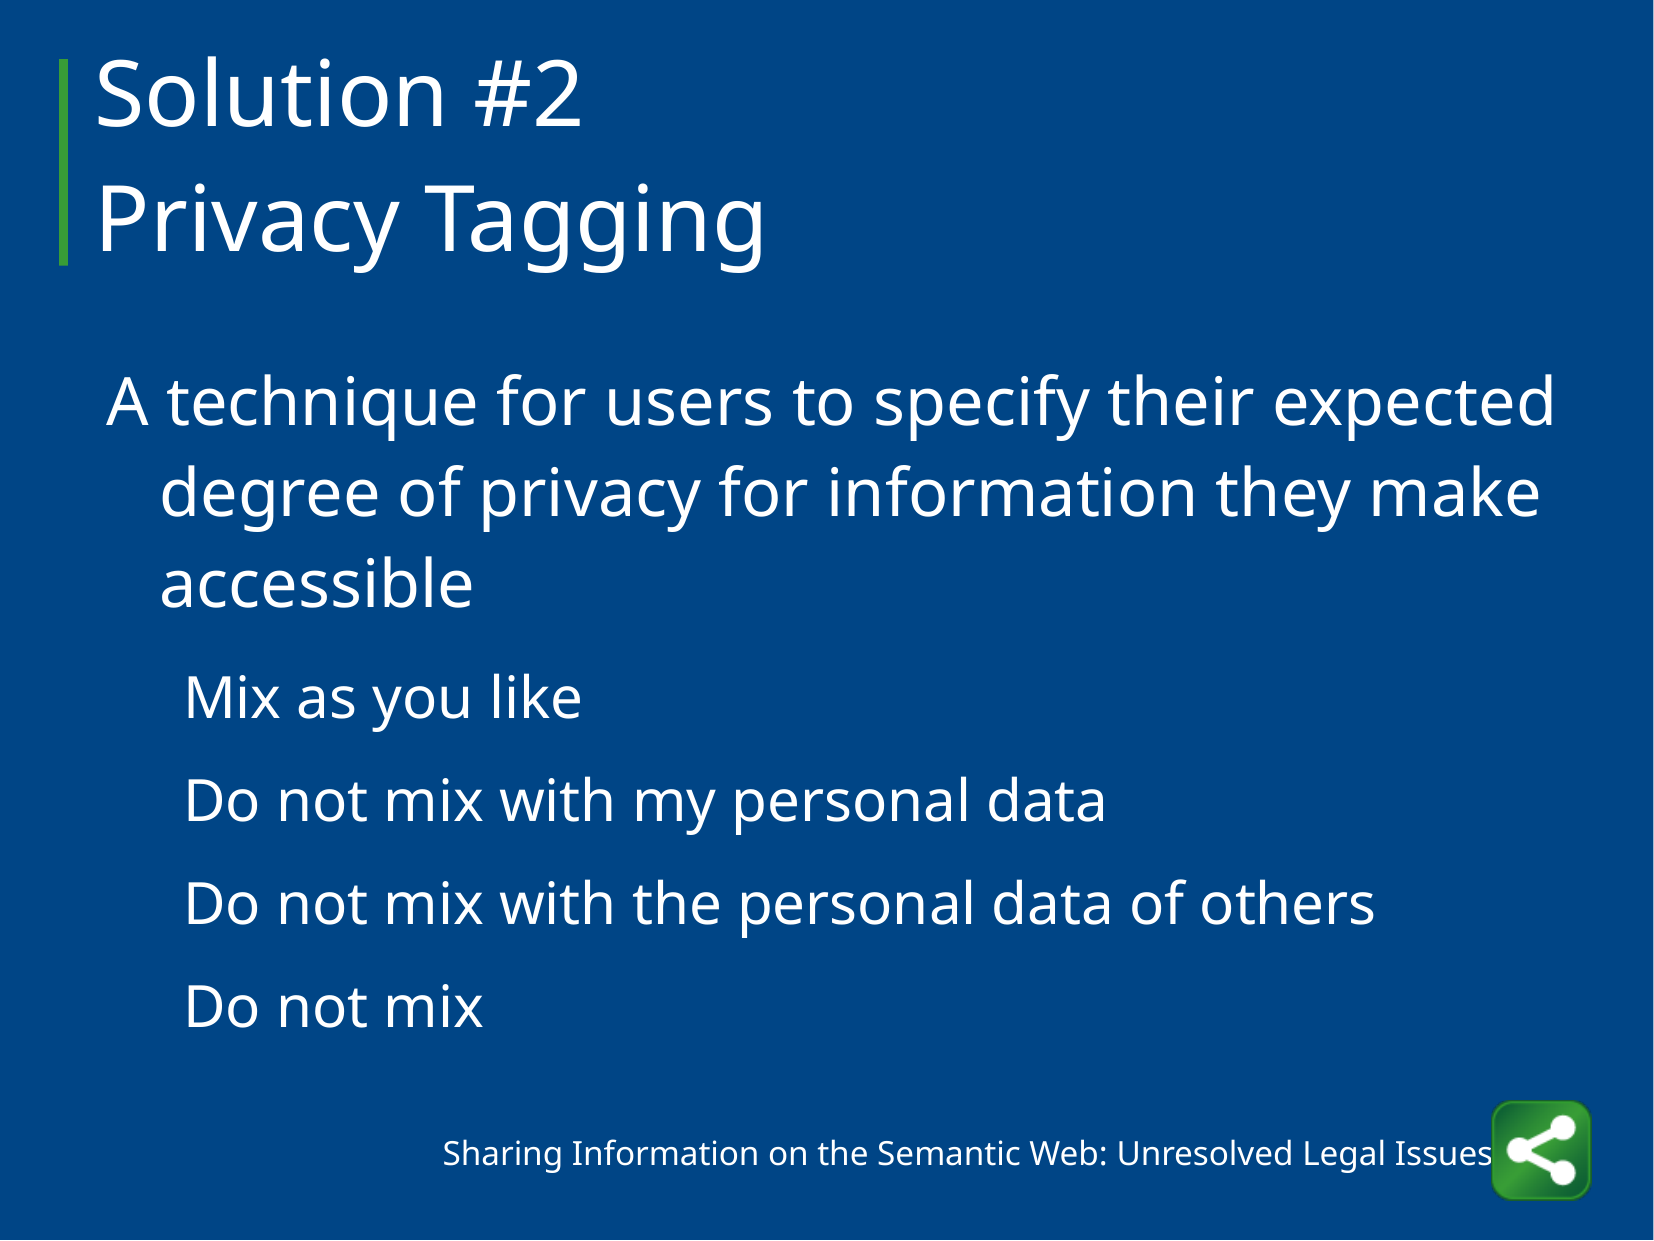

# Solution #2 Privacy Tagging
A technique for users to specify their expected degree of privacy for information they make accessible
Mix as you like
Do not mix with my personal data
Do not mix with the personal data of others
Do not mix